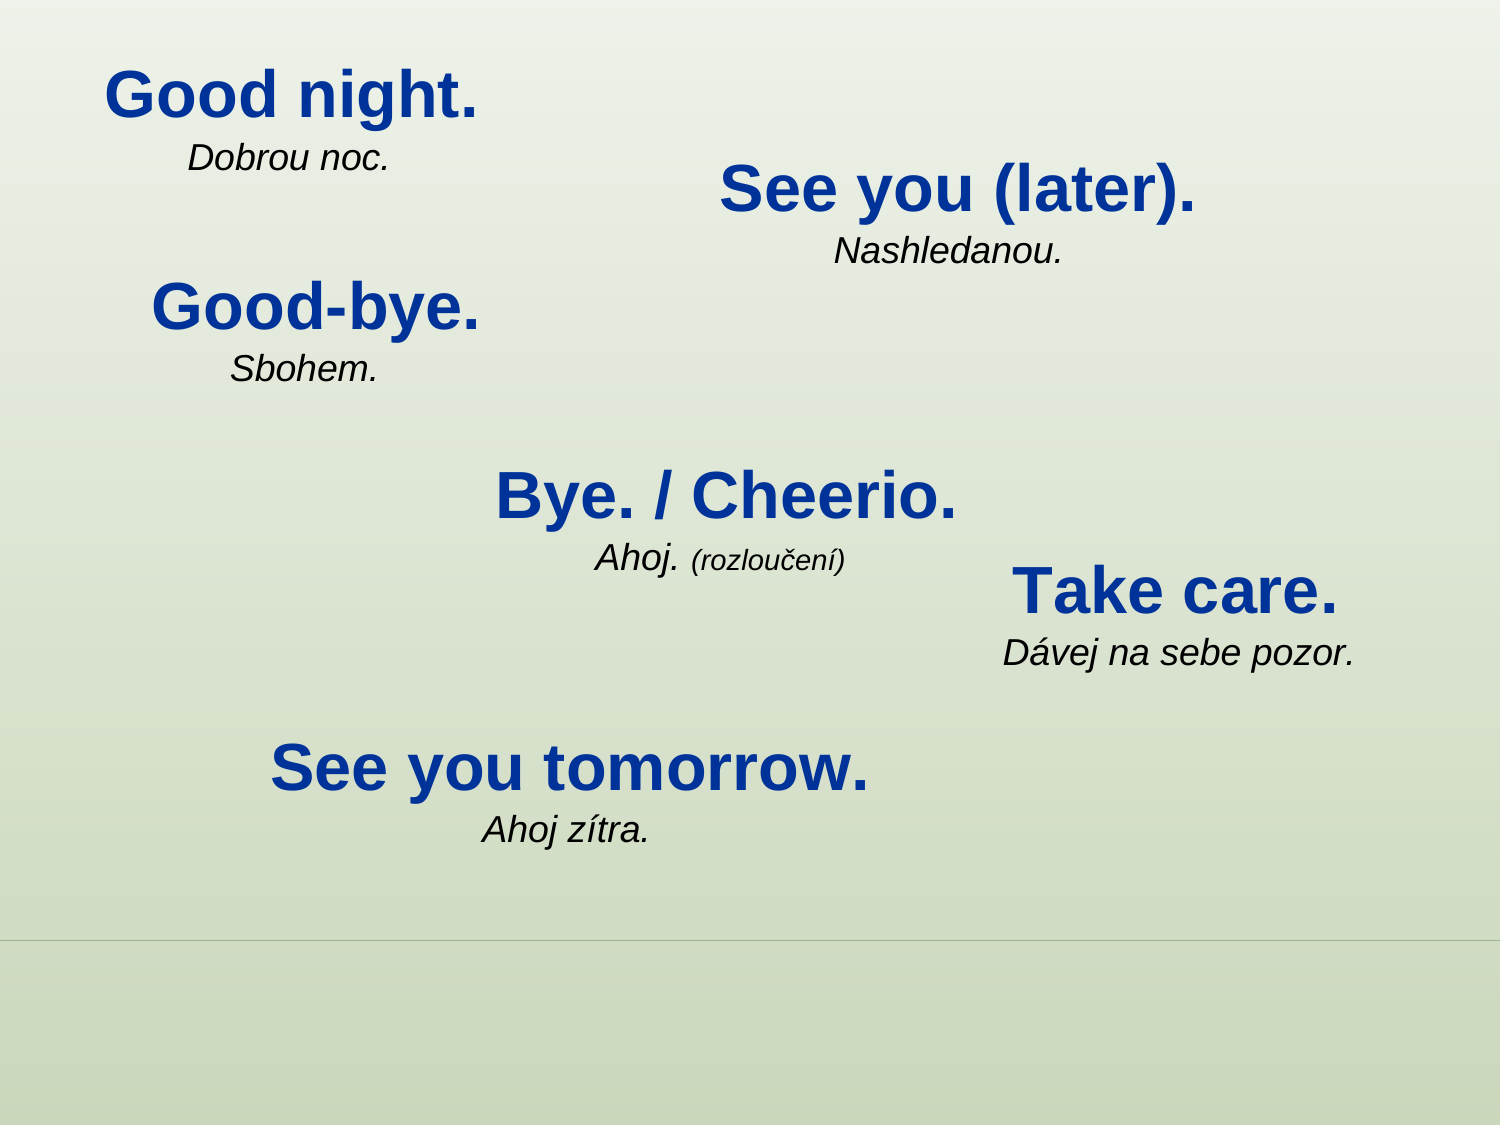

Good night.
Dobrou noc.
See you (later).
Nashledanou.
Good-bye.
Sbohem.
Bye. / Cheerio.
Ahoj. (rozloučení)
Take care.
Dávej na sebe pozor.
See you tomorrow.
Ahoj zítra.